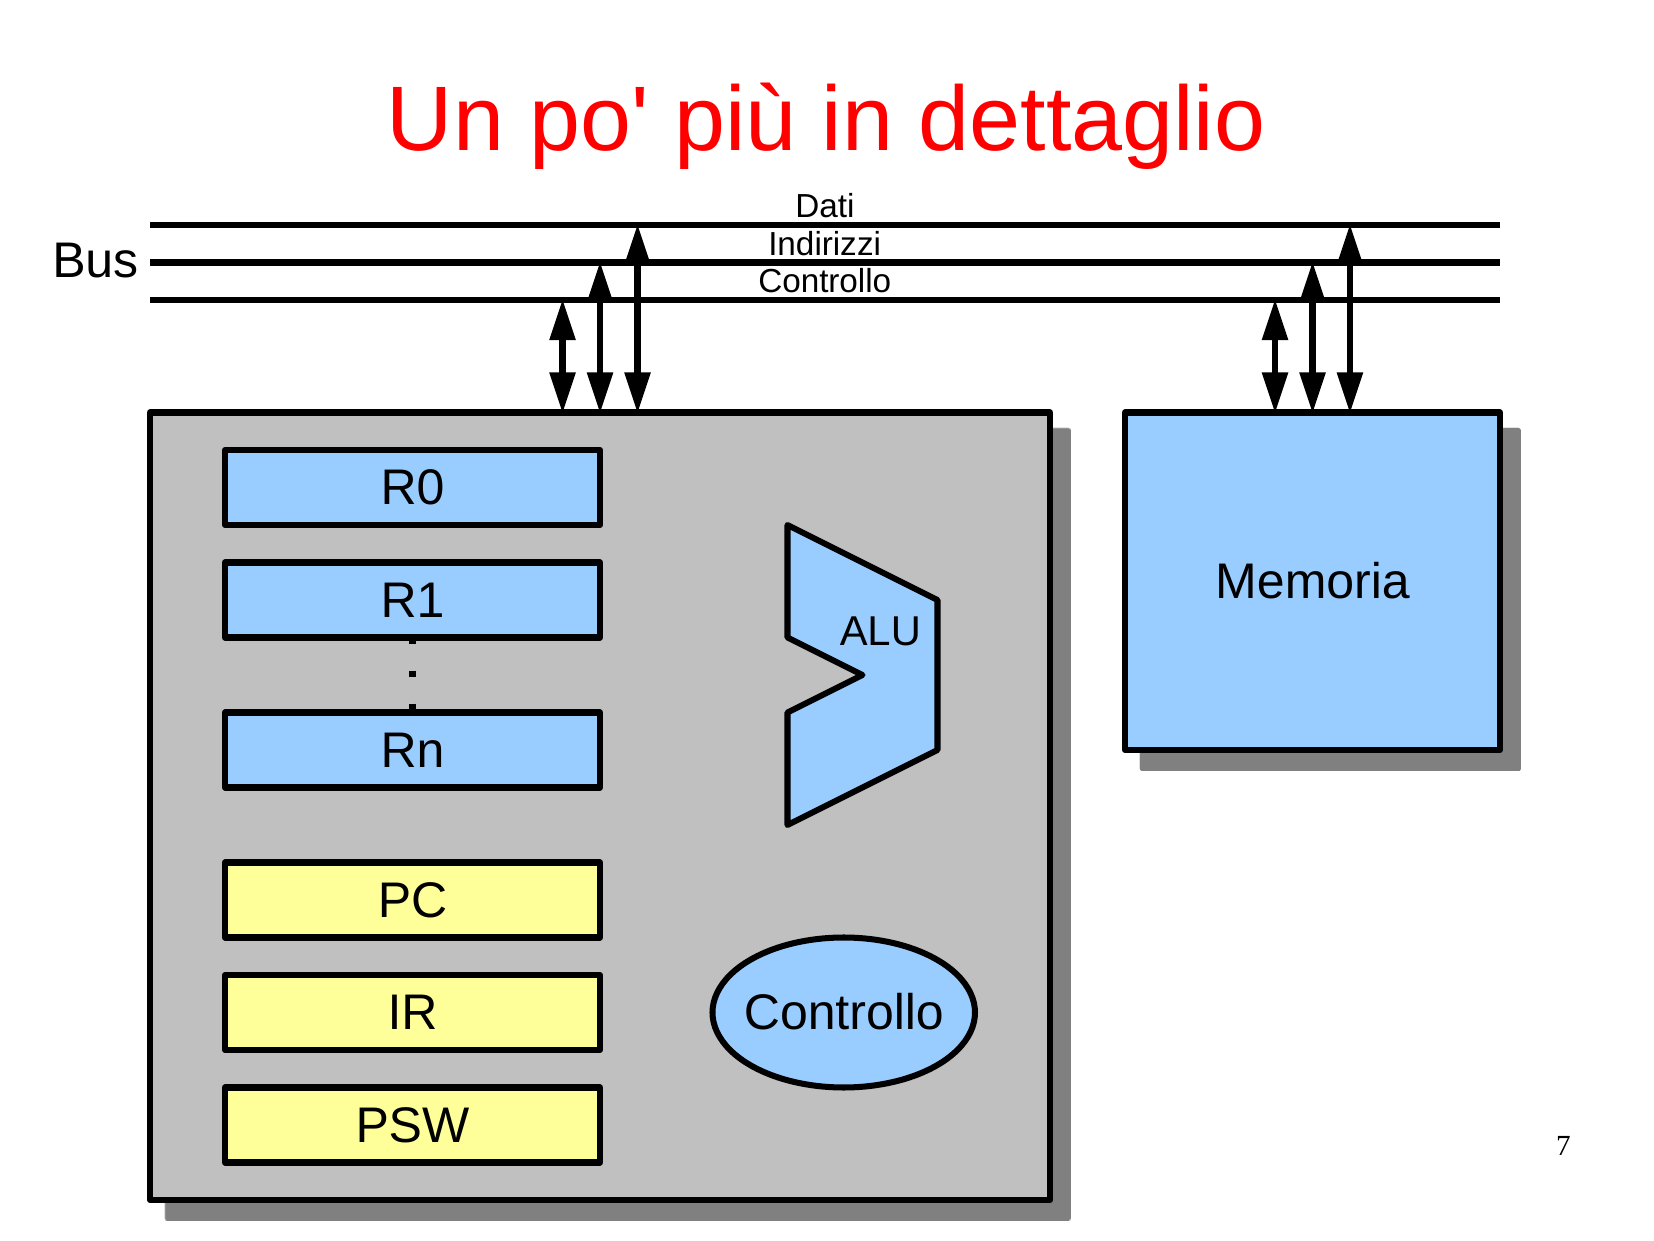

# Un po' più in dettaglio
Bus
Dati
Indirizzi
Controllo
Memoria
R0
R1
ALU
Rn
PC
Controllo
IR
PSW
Algoritmi Avanzati--modulo 2
7